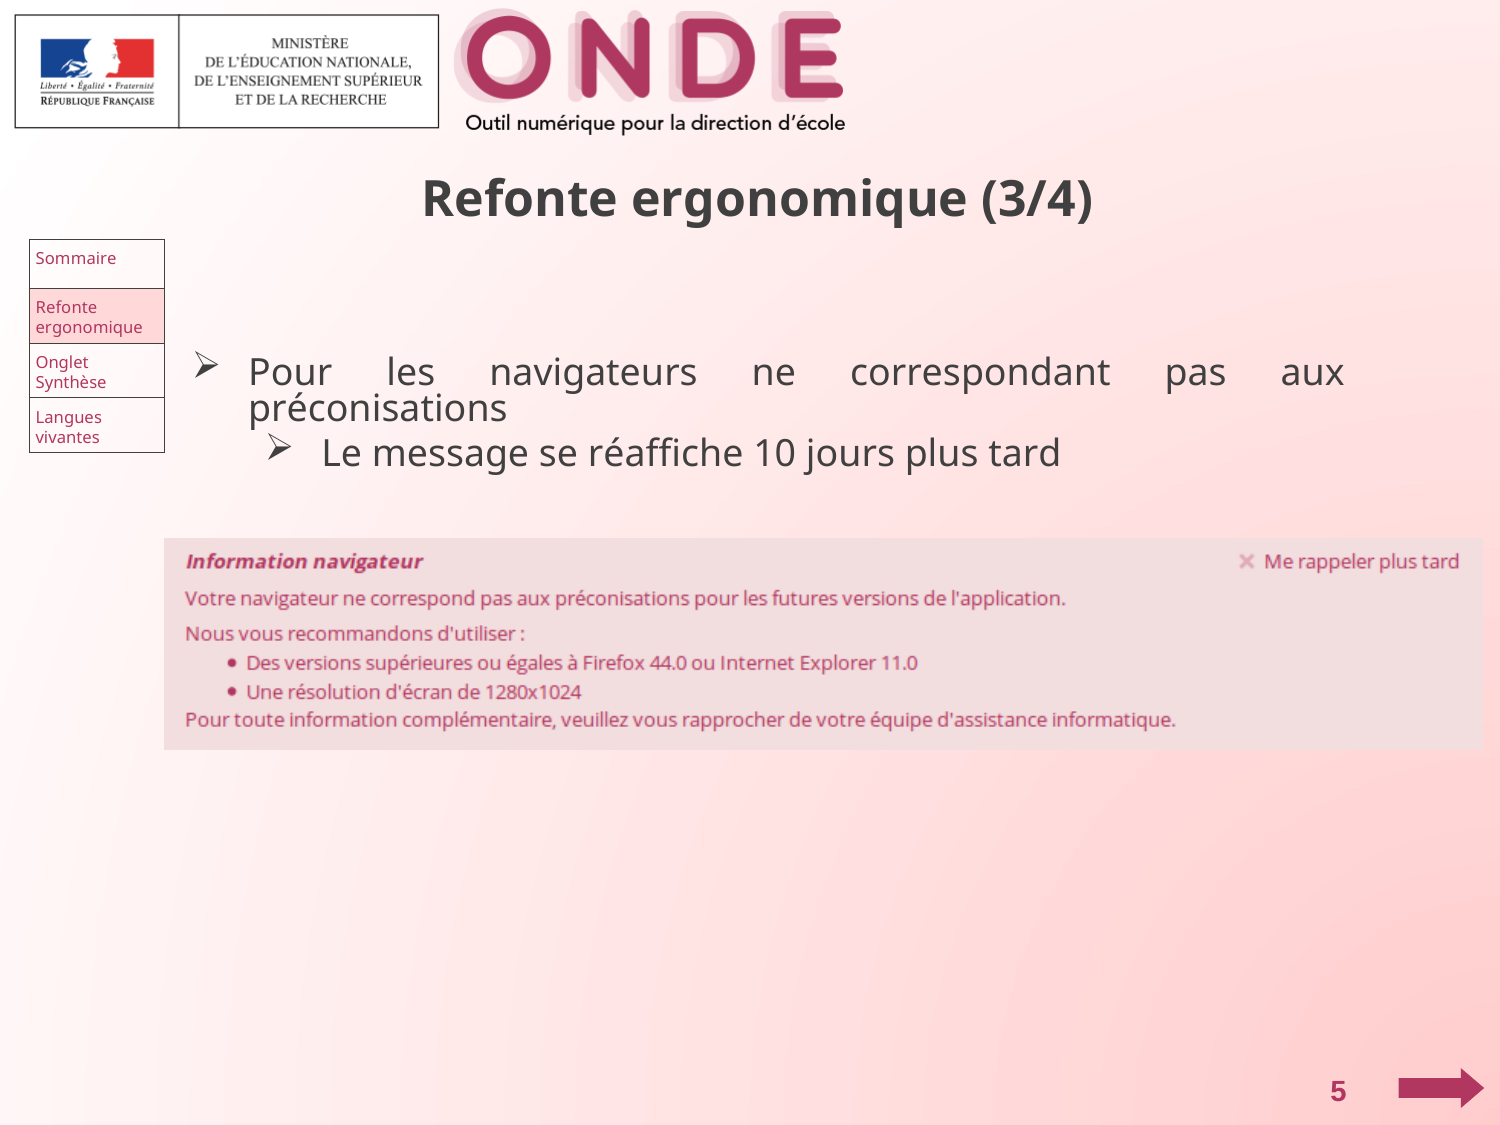

Refonte ergonomique (3/4)
| Sommaire |
| --- |
| Refonte ergonomique |
| Onglet Synthèse |
| Langues vivantes |
Pour les navigateurs ne correspondant pas aux préconisations
Le message se réaffiche 10 jours plus tard